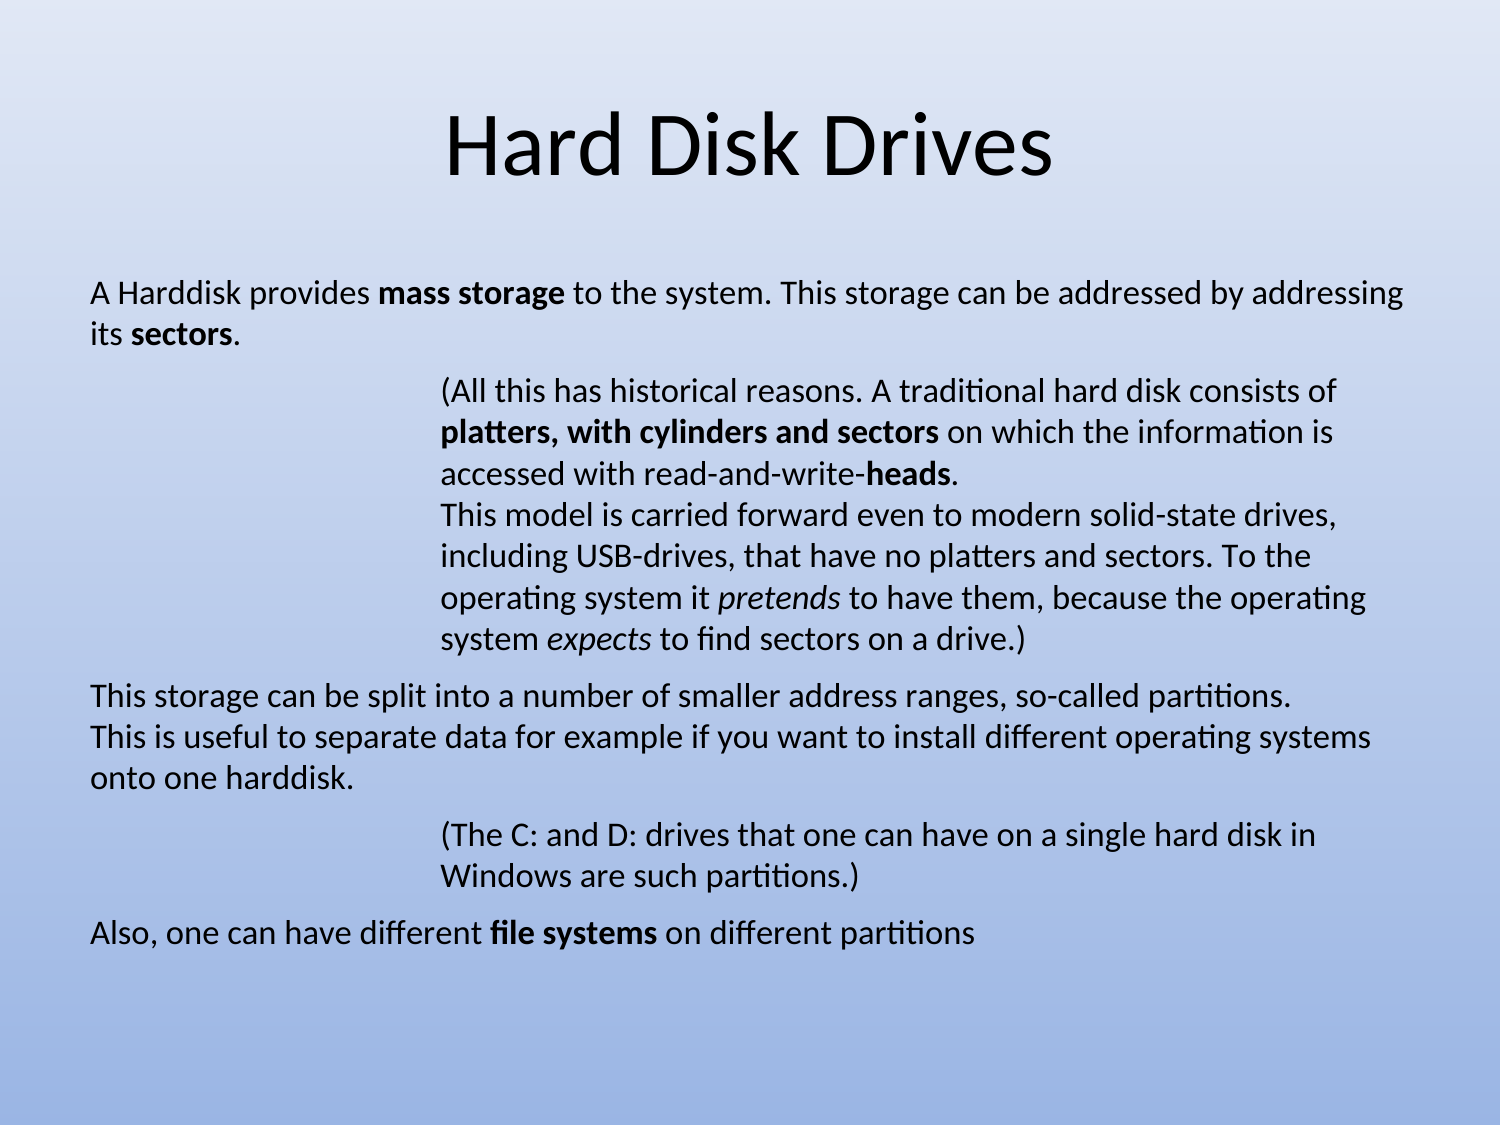

# Hard Disk Drives
A Harddisk provides mass storage to the system. This storage can be addressed by addressing its sectors.
(All this has historical reasons. A traditional hard disk consists of platters, with cylinders and sectors on which the information is accessed with read-and-write-heads.
This model is carried forward even to modern solid-state drives, including USB-drives, that have no platters and sectors. To the operating system it pretends to have them, because the operating system expects to find sectors on a drive.)
This storage can be split into a number of smaller address ranges, so-called partitions.
This is useful to separate data for example if you want to install different operating systems onto one harddisk.
(The C: and D: drives that one can have on a single hard disk in Windows are such partitions.)
Also, one can have different file systems on different partitions